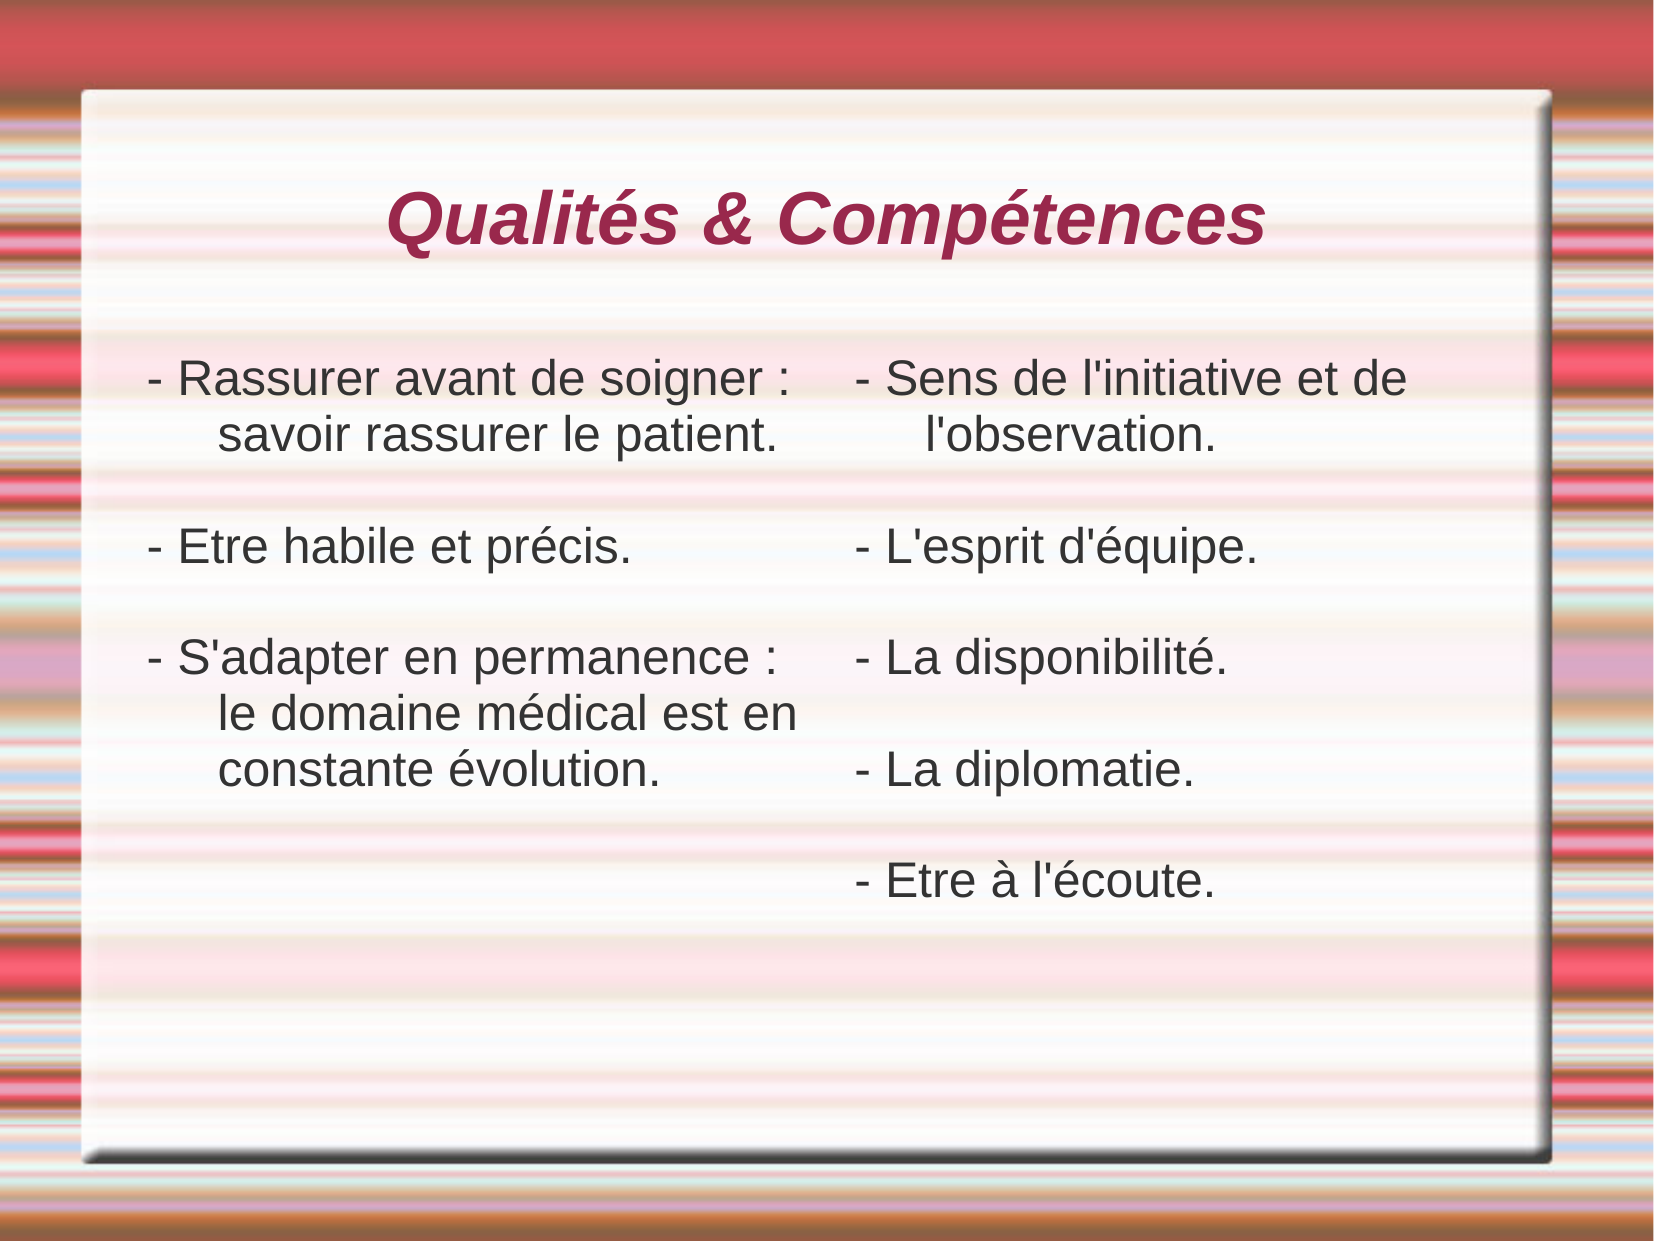

# Qualités & Compétences
- Rassurer avant de soigner : savoir rassurer le patient.
- Etre habile et précis.
- S'adapter en permanence : le domaine médical est en constante évolution.
- Sens de l'initiative et de l'observation.
- L'esprit d'équipe.
- La disponibilité.
- La diplomatie.
- Etre à l'écoute.